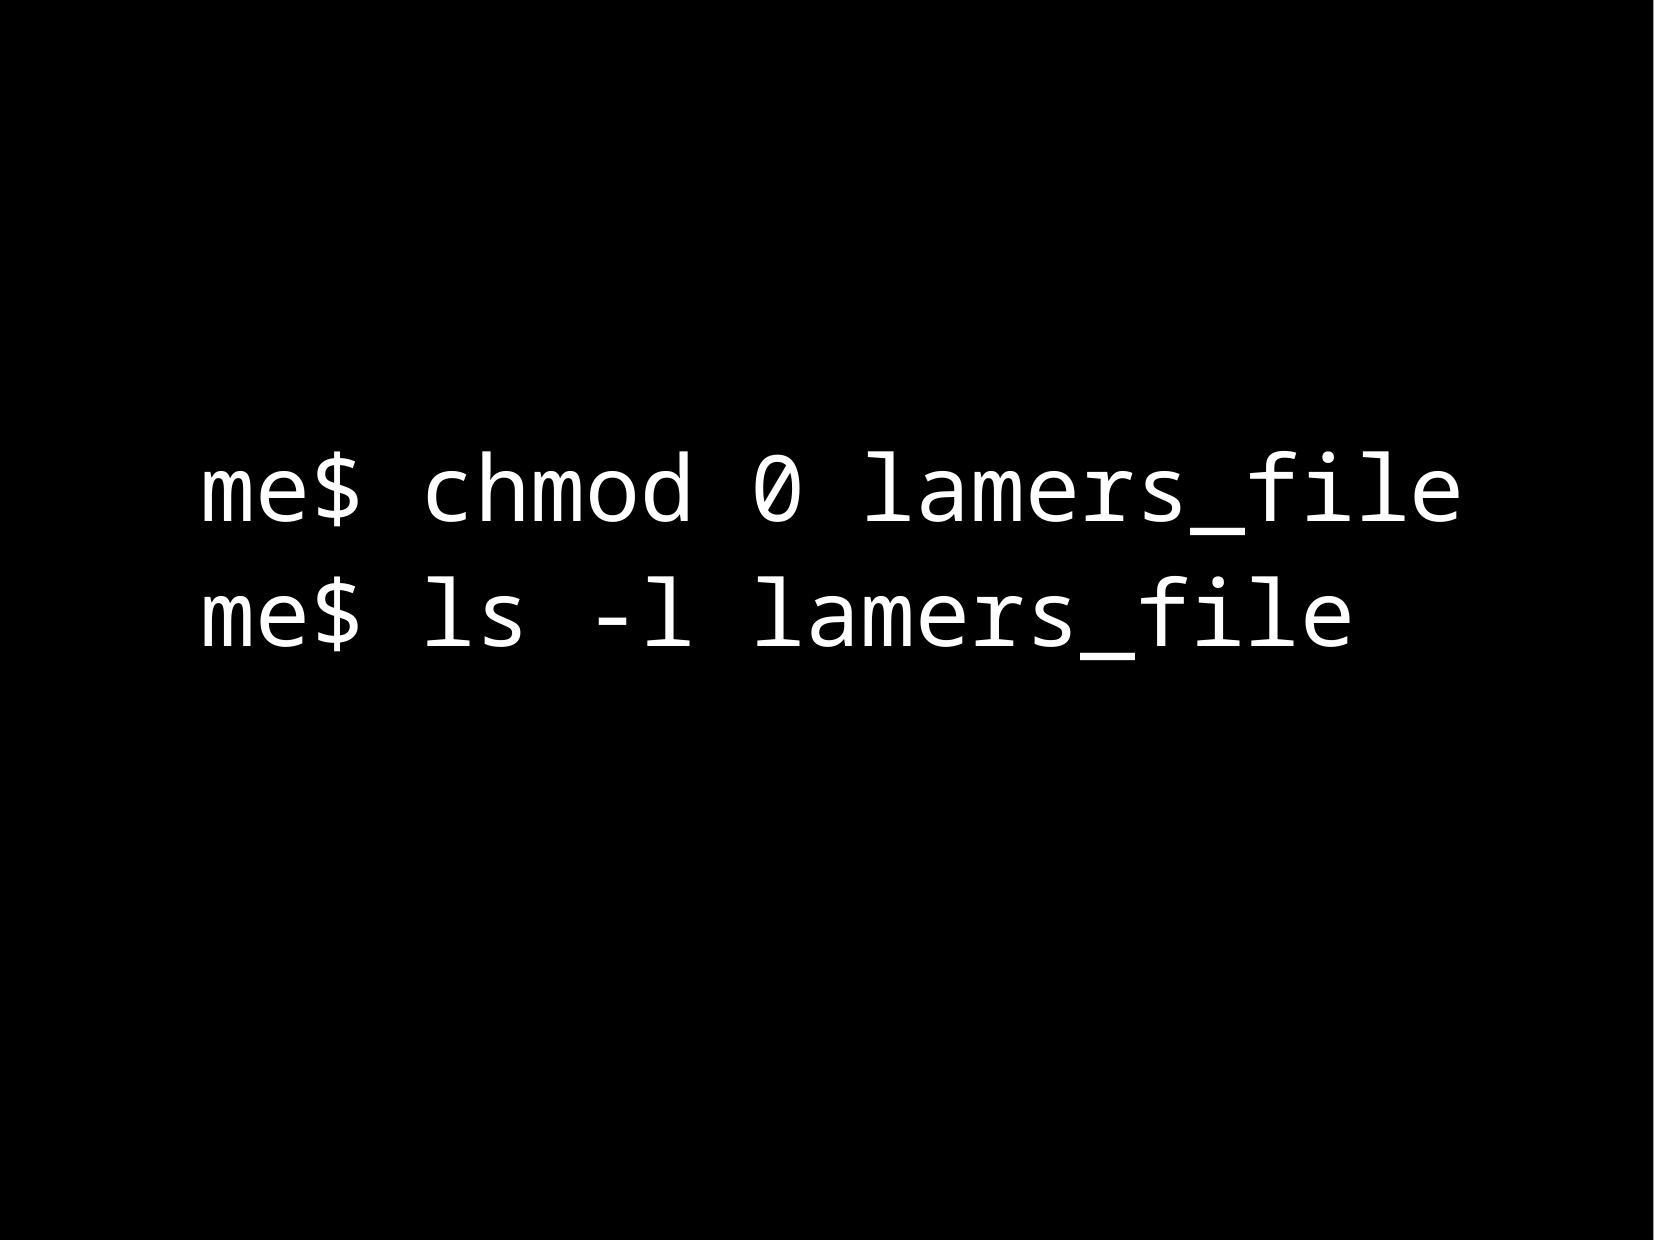

# me$ chmod 0 lamers_file me$ ls -l lamers_file